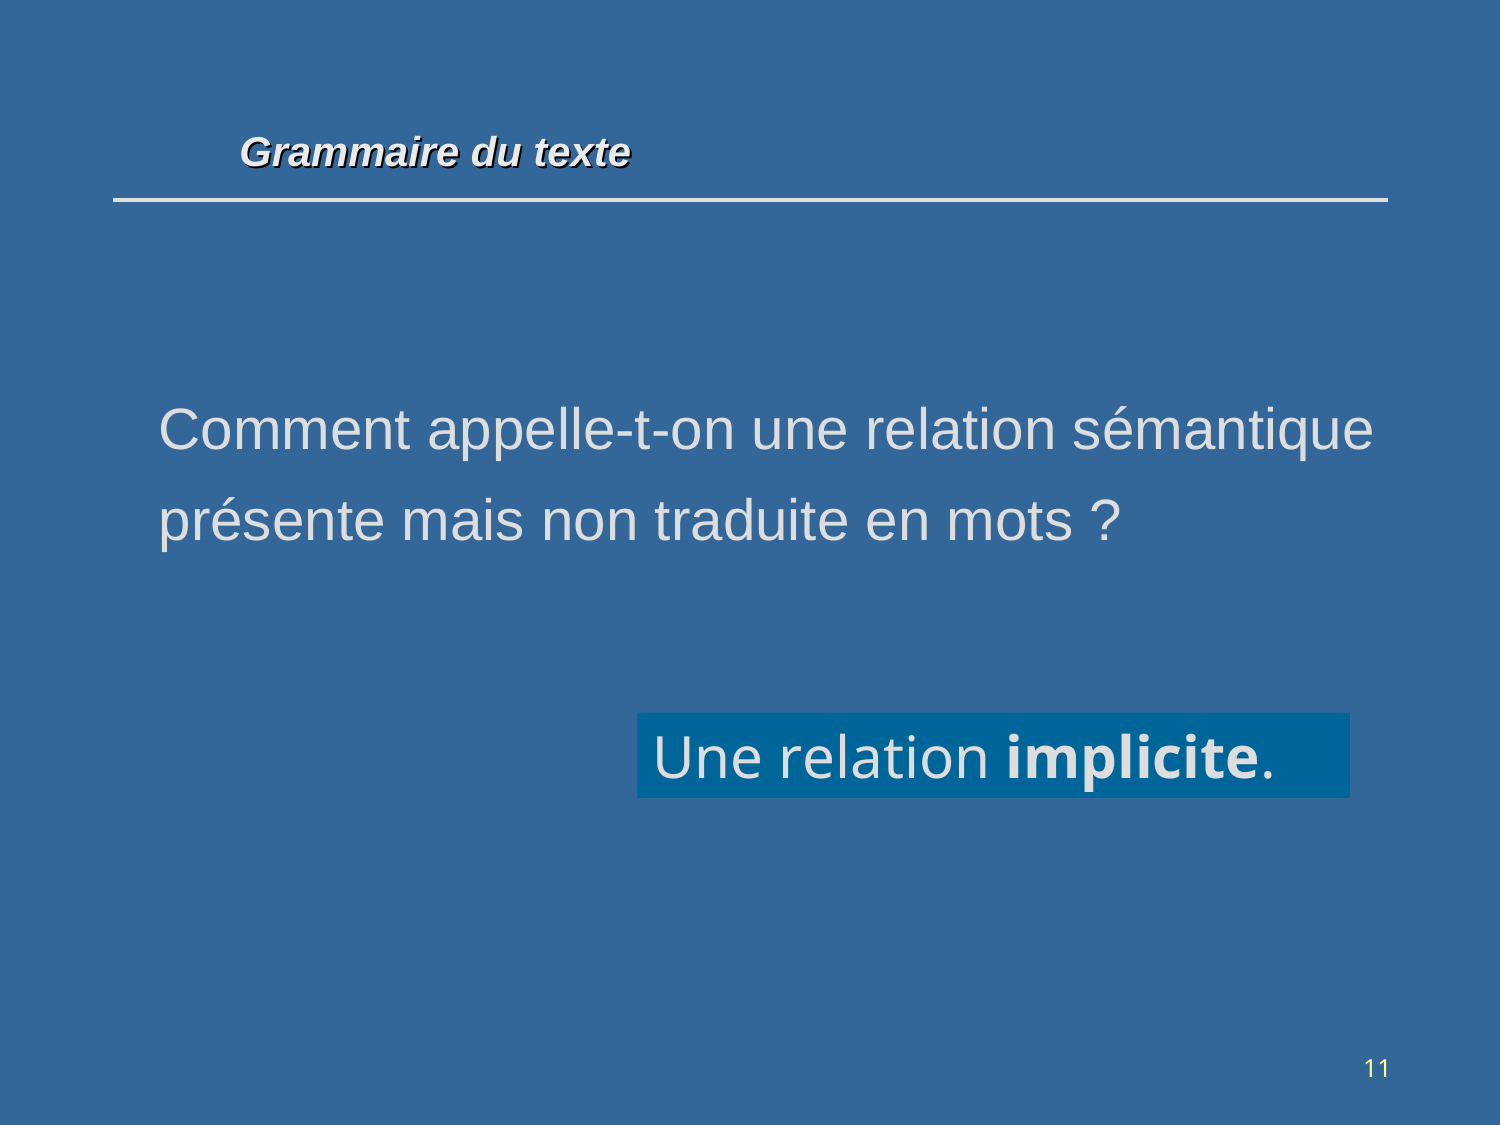

Grammaire du texte
Comment appelle-t-on une relation sémantique présente mais non traduite en mots ?
Une relation implicite.
11